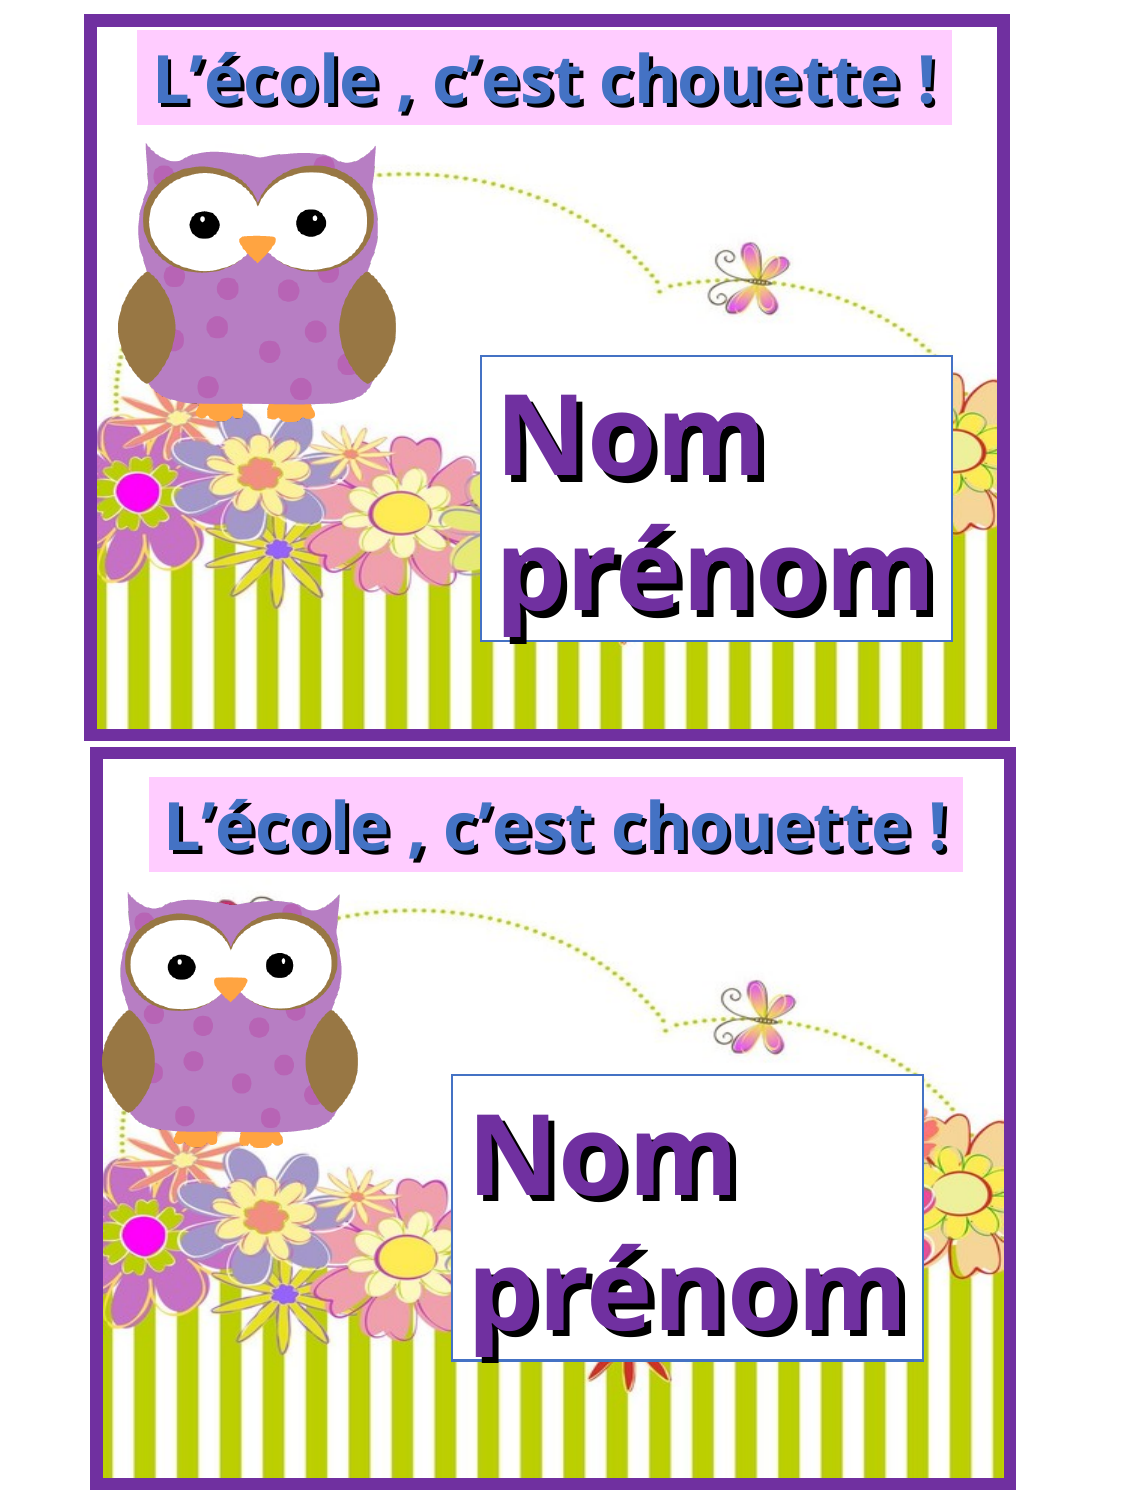

L’école , c’est chouette !
Nom
prénom
L’école , c’est chouette !
Nom
prénom